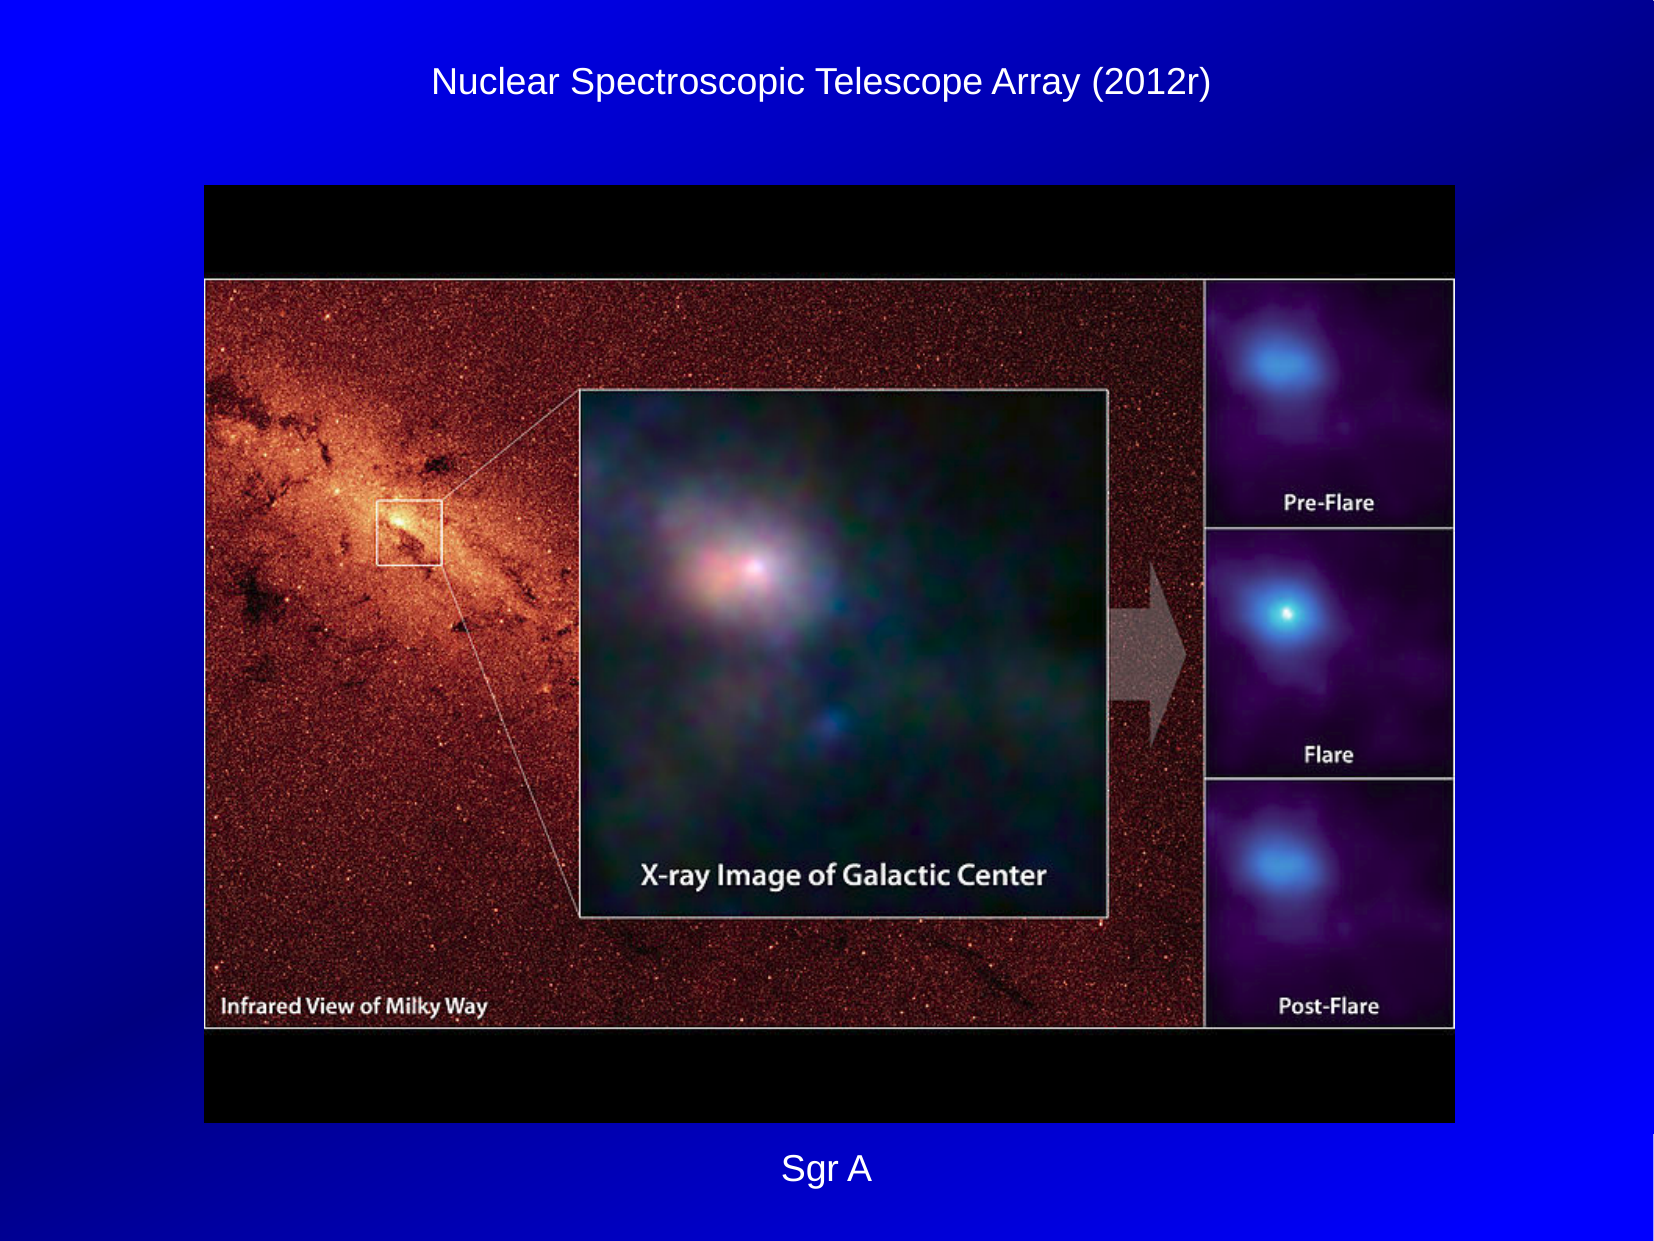

Nuclear Spectroscopic Telescope Array (2012r)
Sgr A